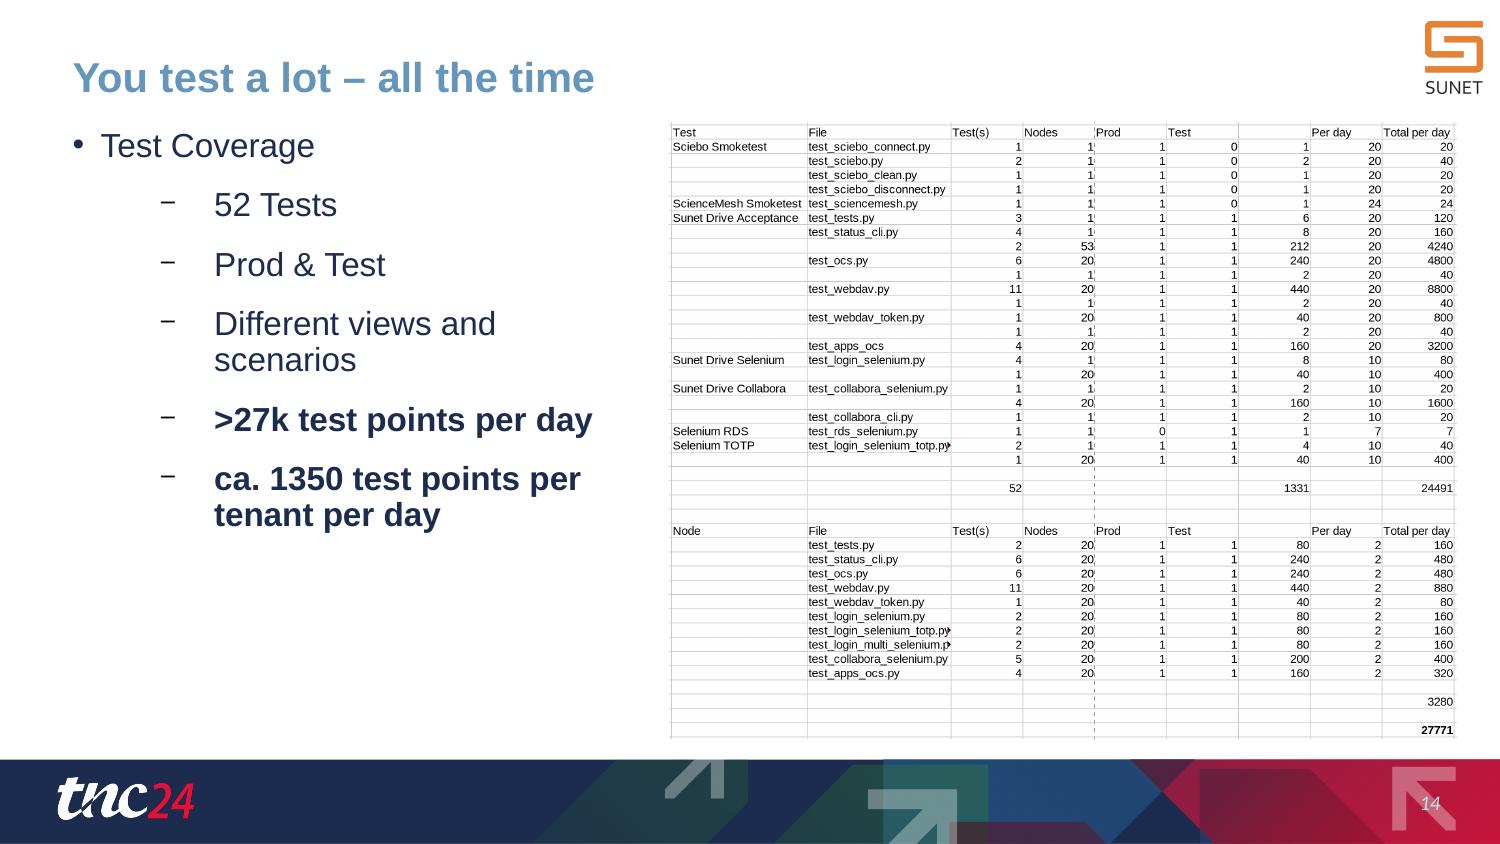

# You test a lot – all the time
Test Coverage
52 Tests
Prod & Test
Different views and scenarios
>27k test points per day
ca. 1350 test points per tenant per day
14